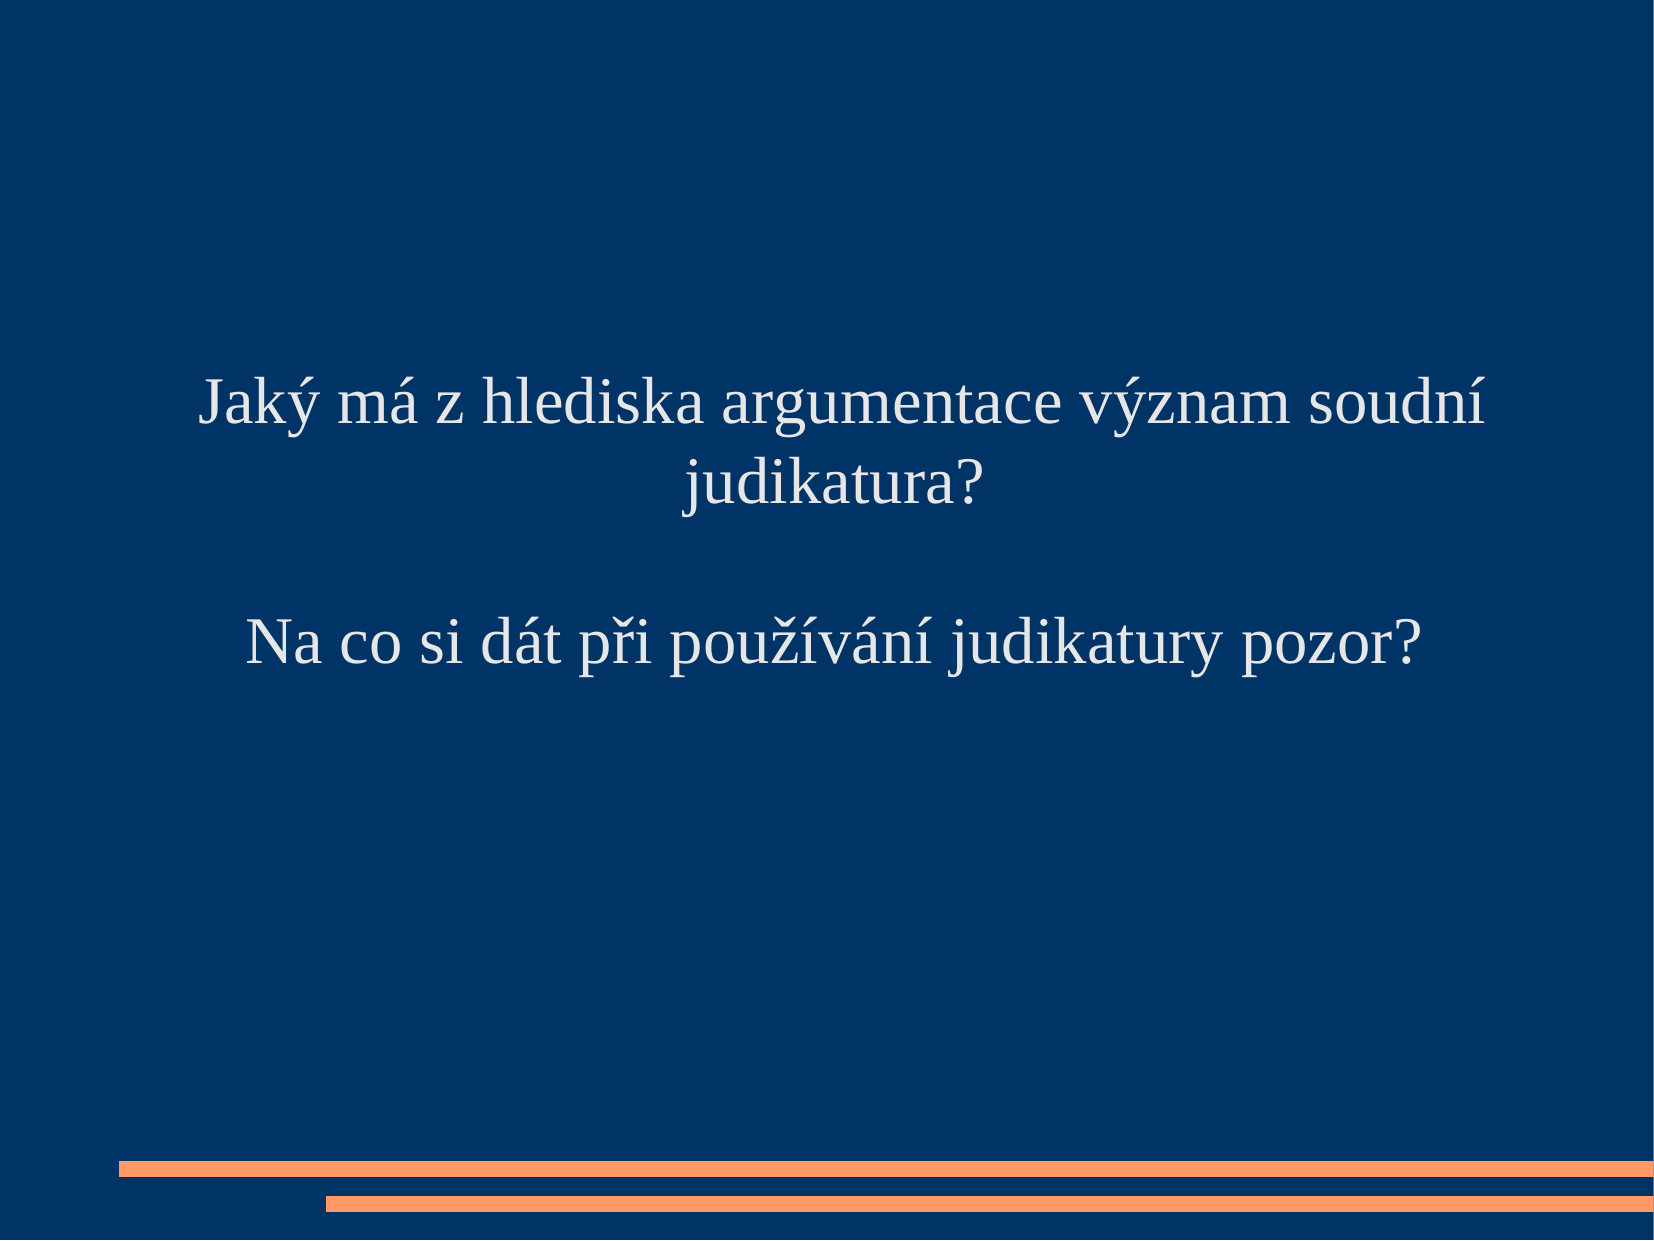

Jaký má z hlediska argumentace význam soudní judikatura?
Na co si dát při používání judikatury pozor?